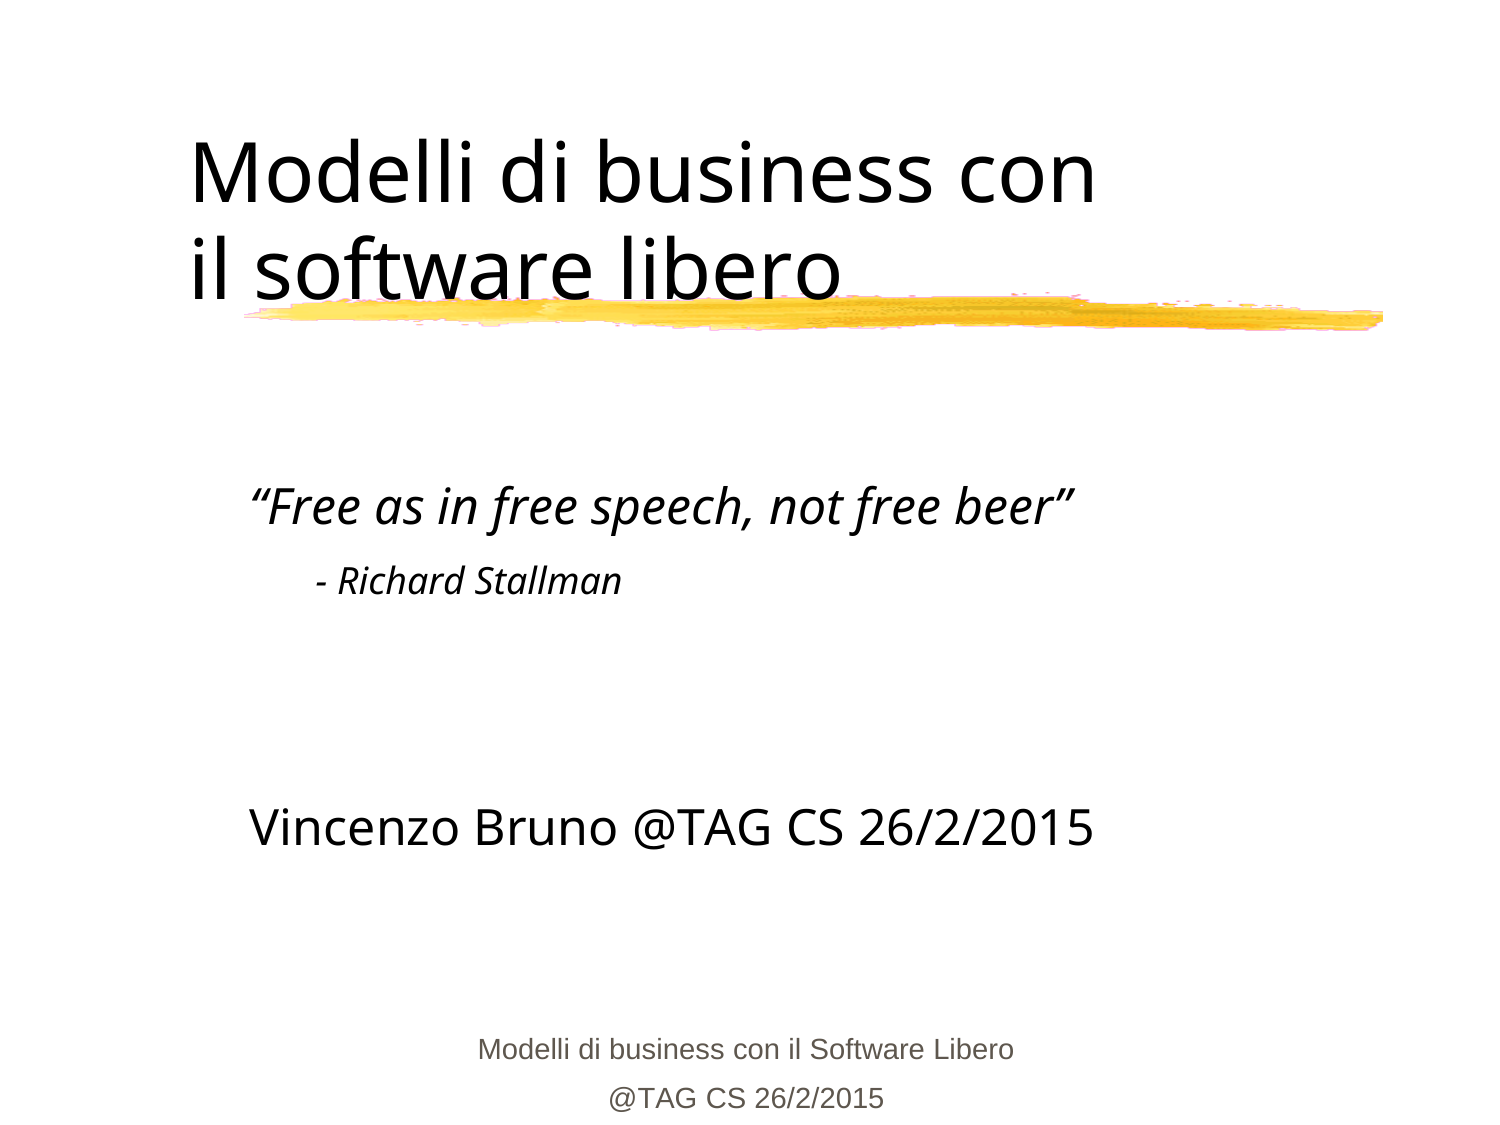

# Modelli di business con il software libero
“Free as in free speech, not free beer”
- Richard Stallman
Vincenzo Bruno @TAG CS 26/2/2015